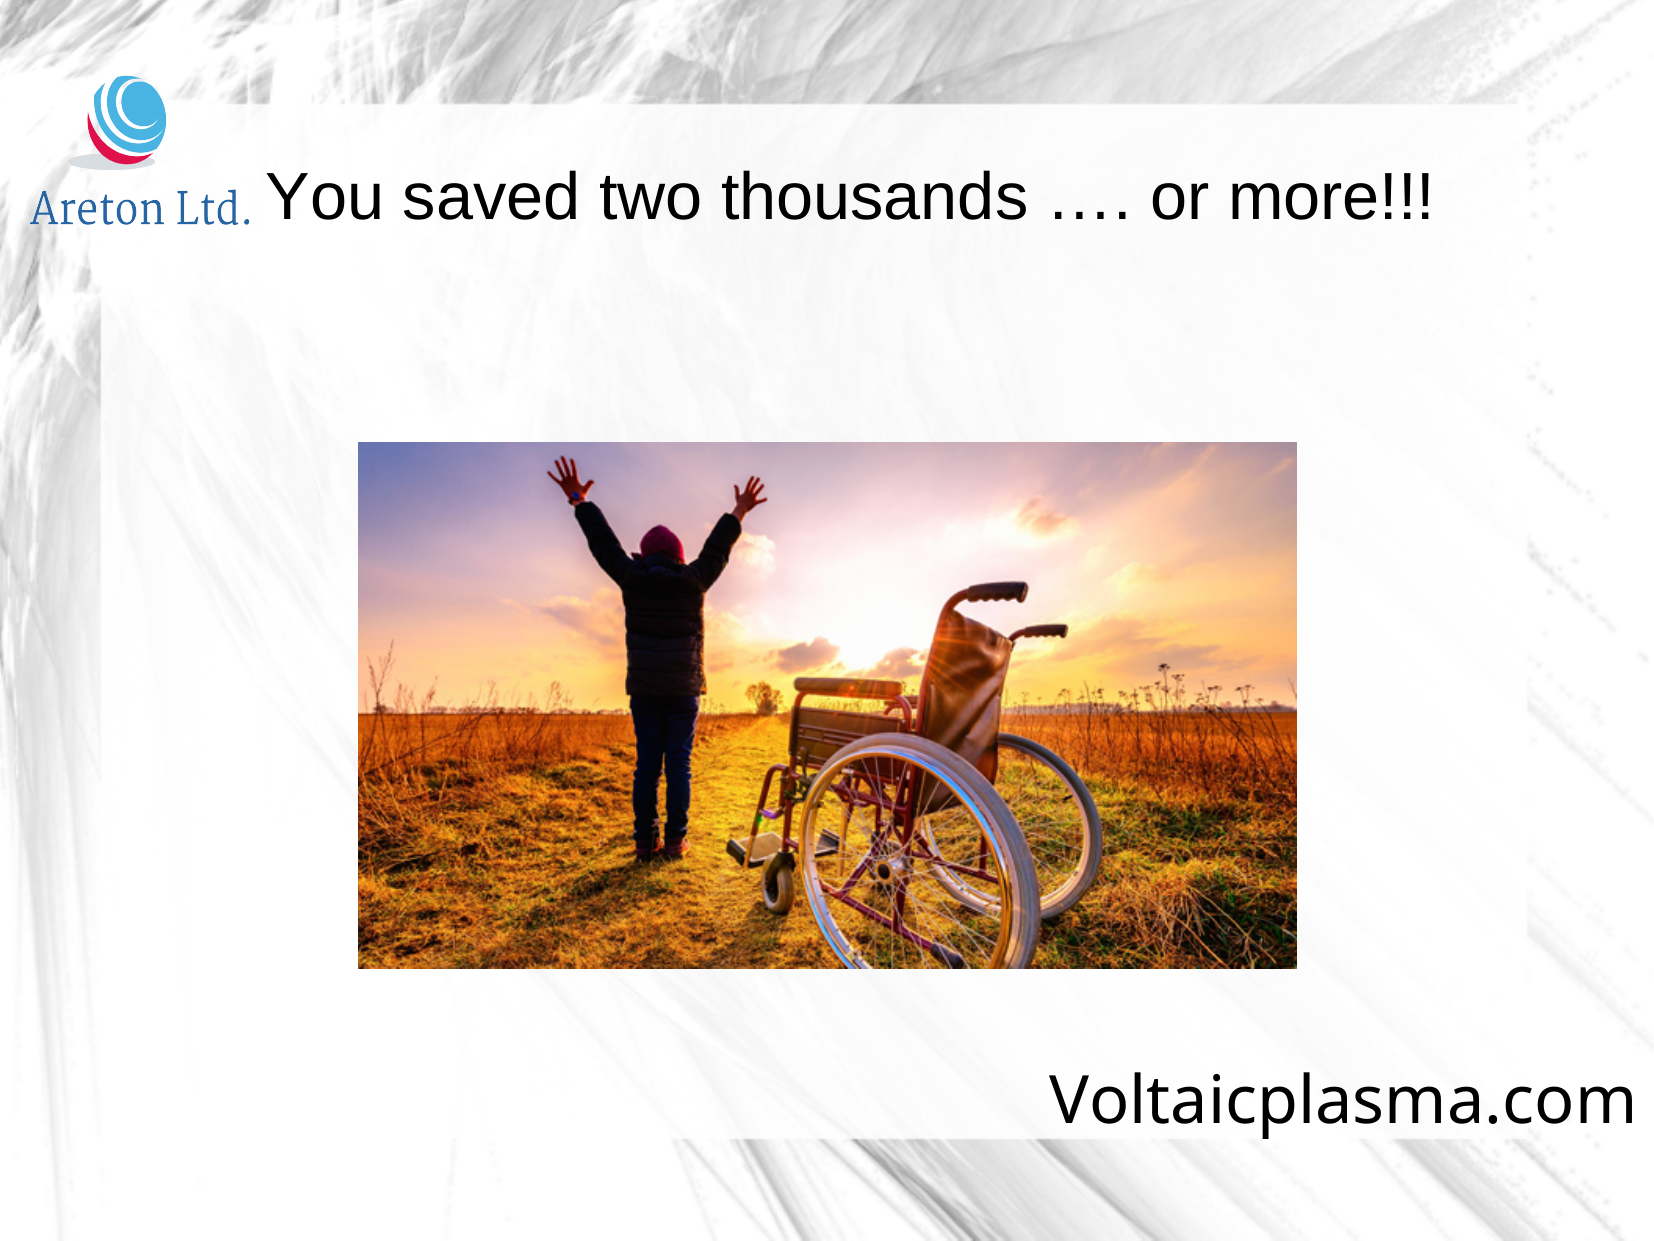

# You saved two thousands …. or more!!!
Voltaicplasma.com